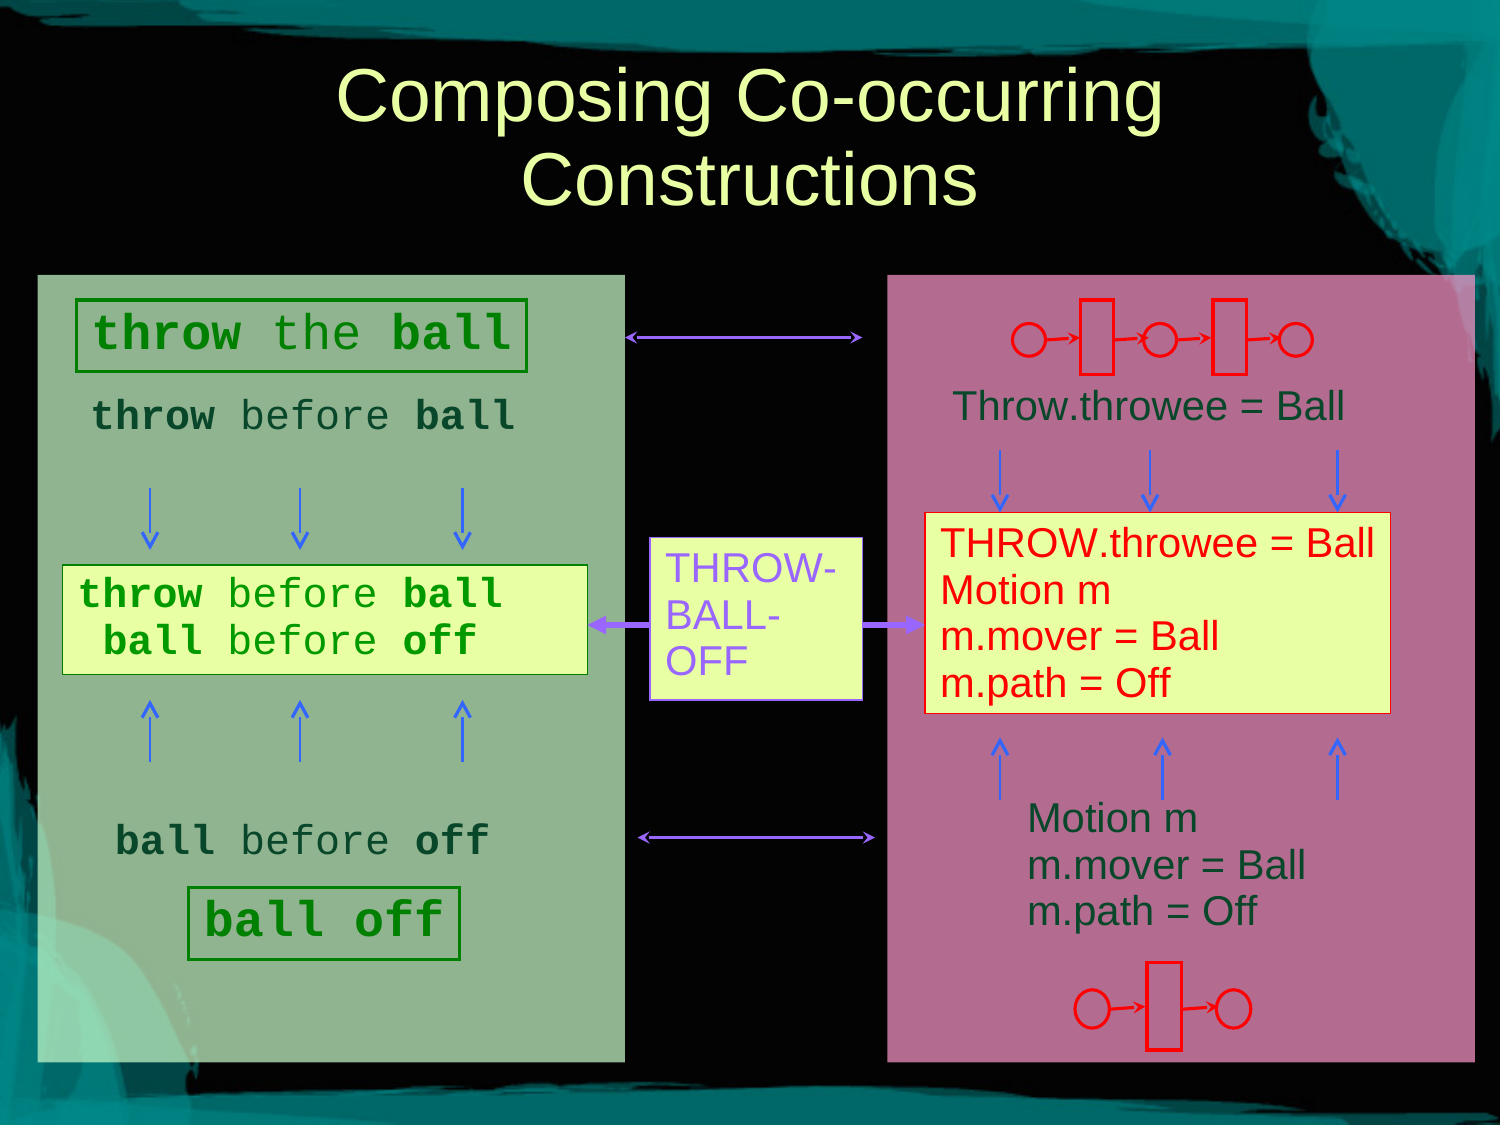

# Composing Co-occurring Constructions
throw the ball
Throw.throwee = Ball
throw before ball
THROW.throwee = Ball
Motion m
m.mover = Ball
m.path = Off
throw before ball
 ball before off
THROW-BALL-OFF
Motion m
m.mover = Ball
m.path = Off
ball before off
ball off